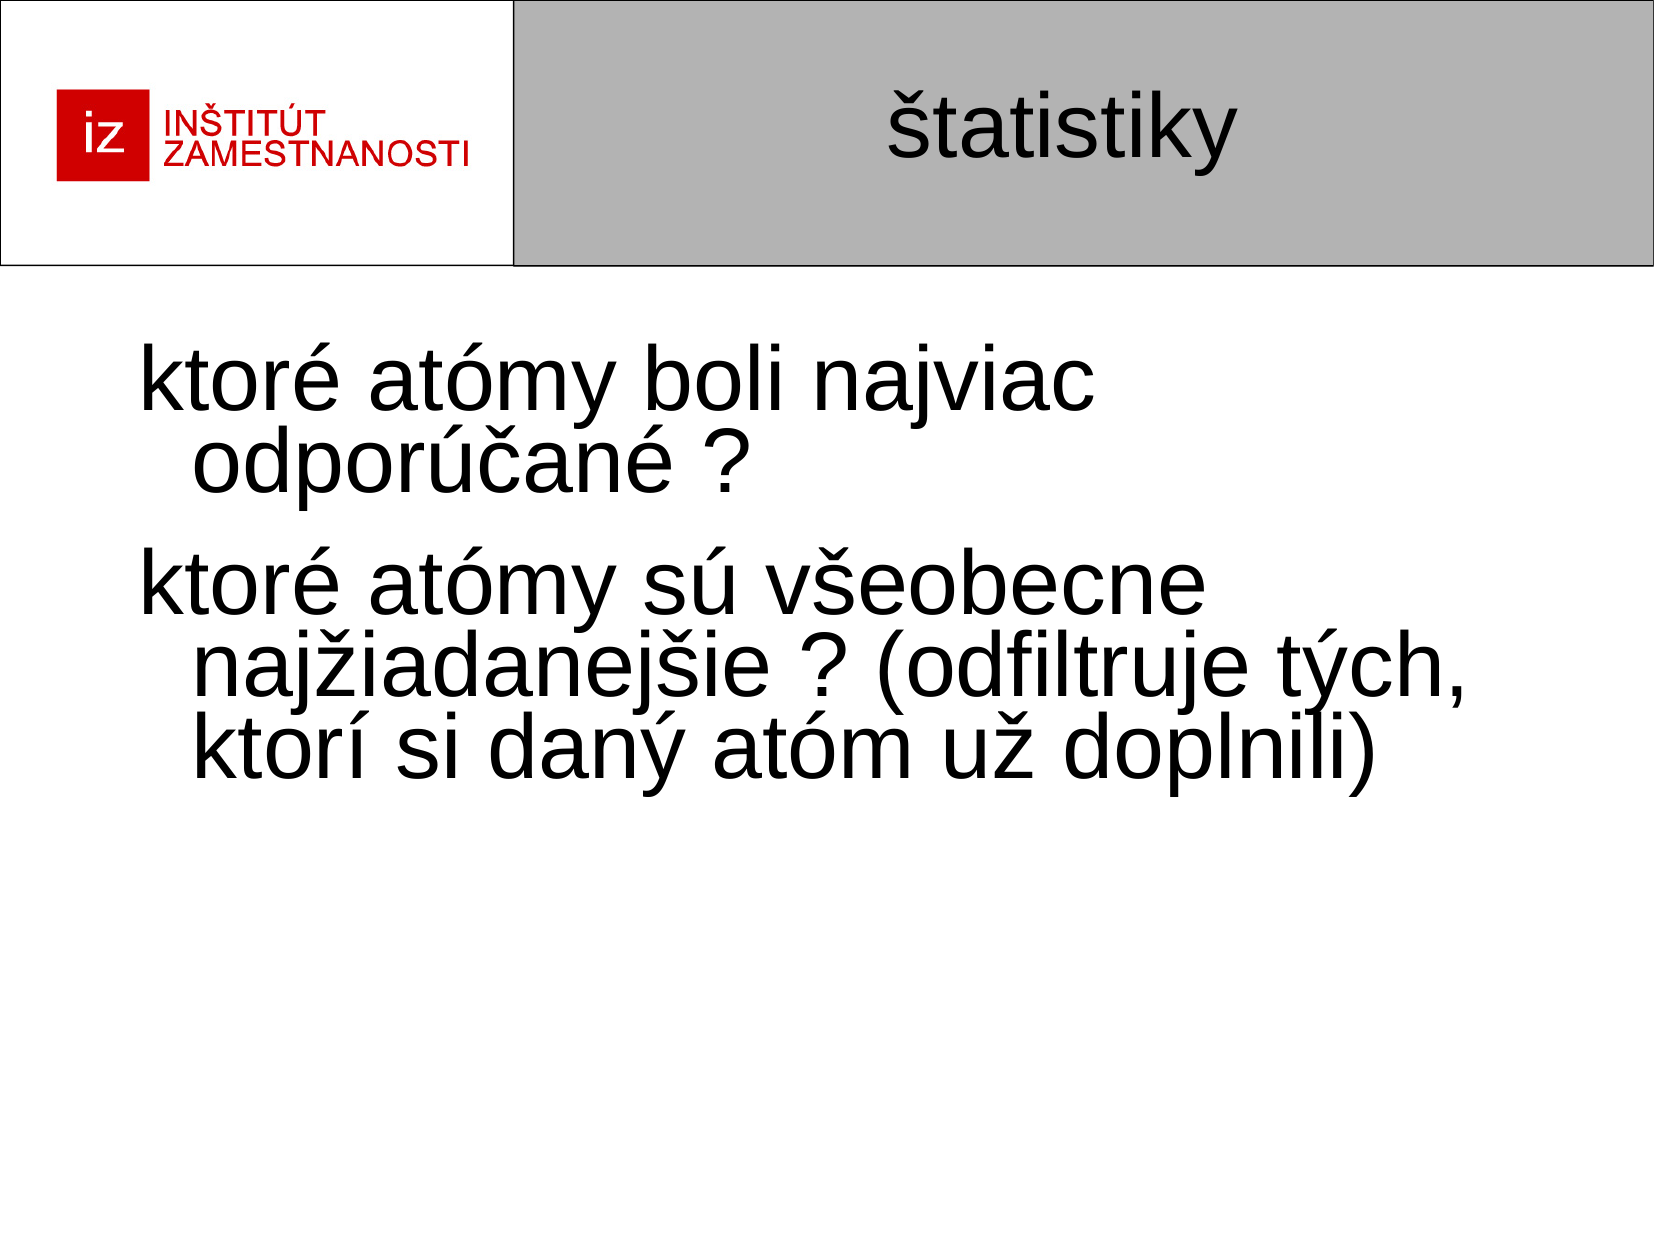

# štatistiky
ktoré atómy boli najviac odporúčané ?
ktoré atómy sú všeobecne najžiadanejšie ? (odfiltruje tých, ktorí si daný atóm už doplnili)